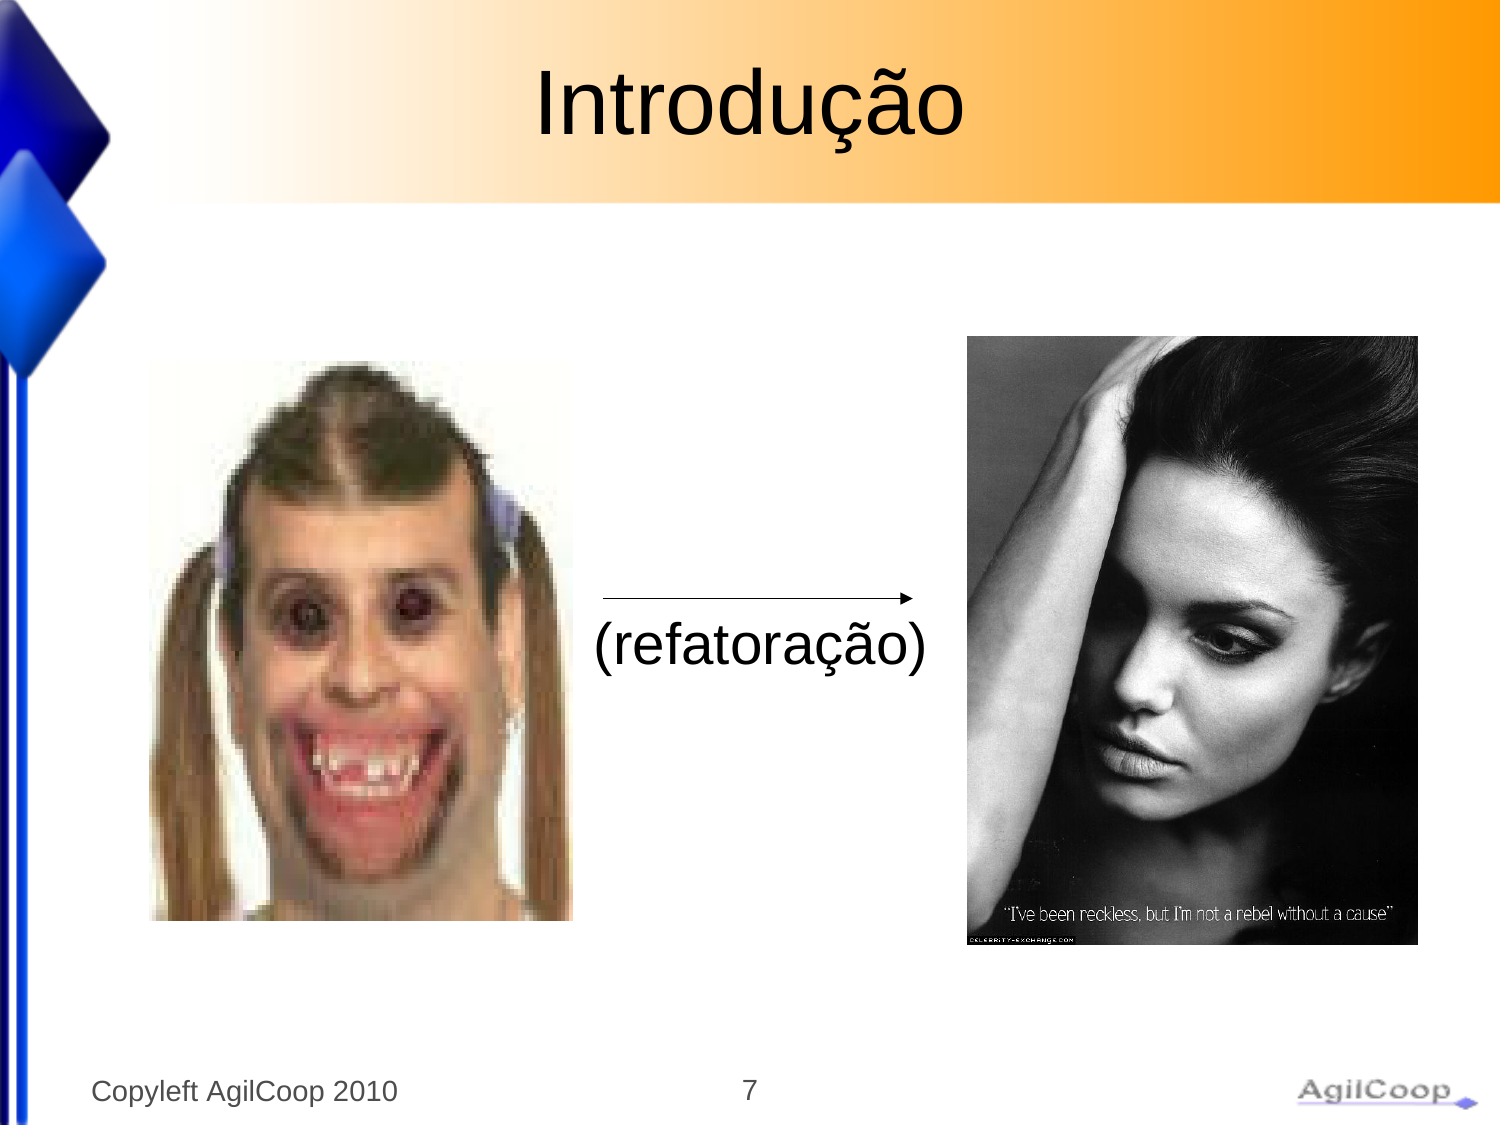

# Introdução
(refatoração)
Copyleft AgilCoop 2010
7